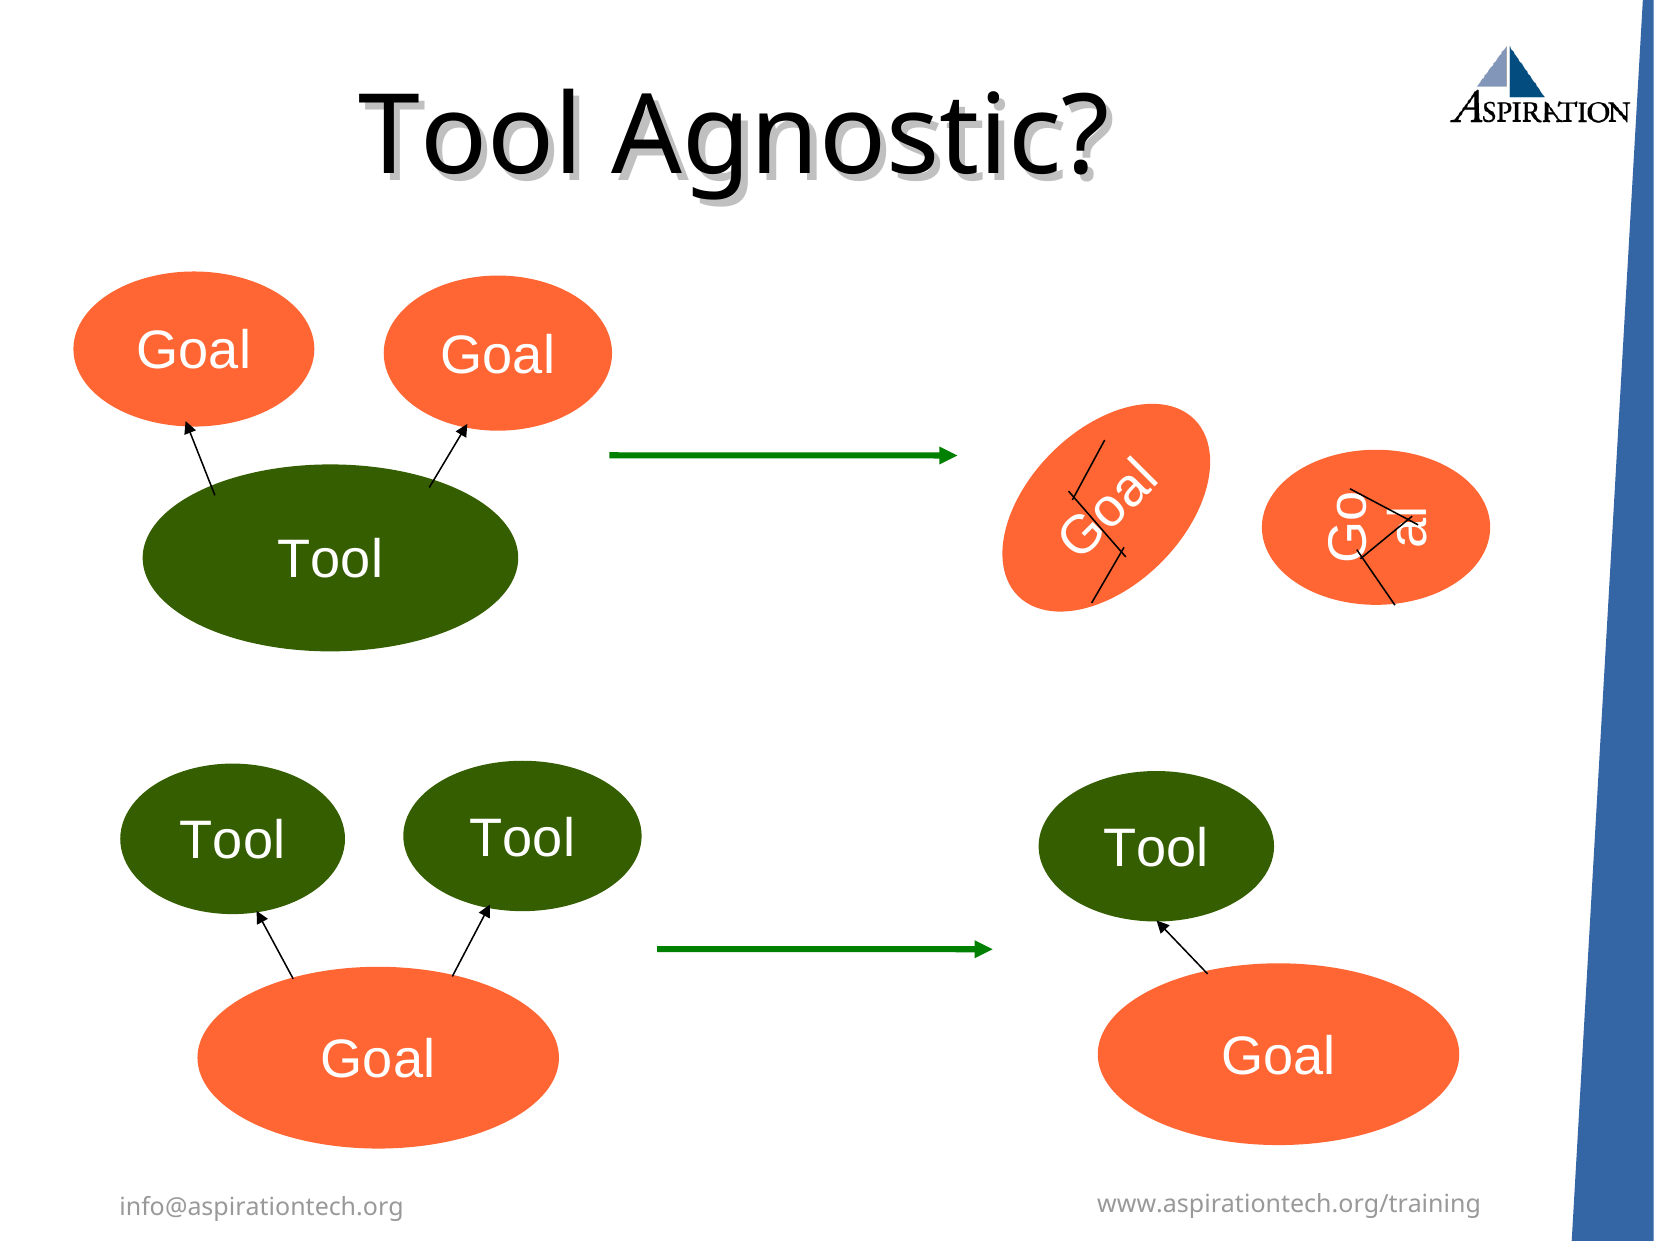

# Tool Agnostic?
Goal
Goal
Goal
Goal
Tool
Tool
Tool
Tool
Goal
Goal